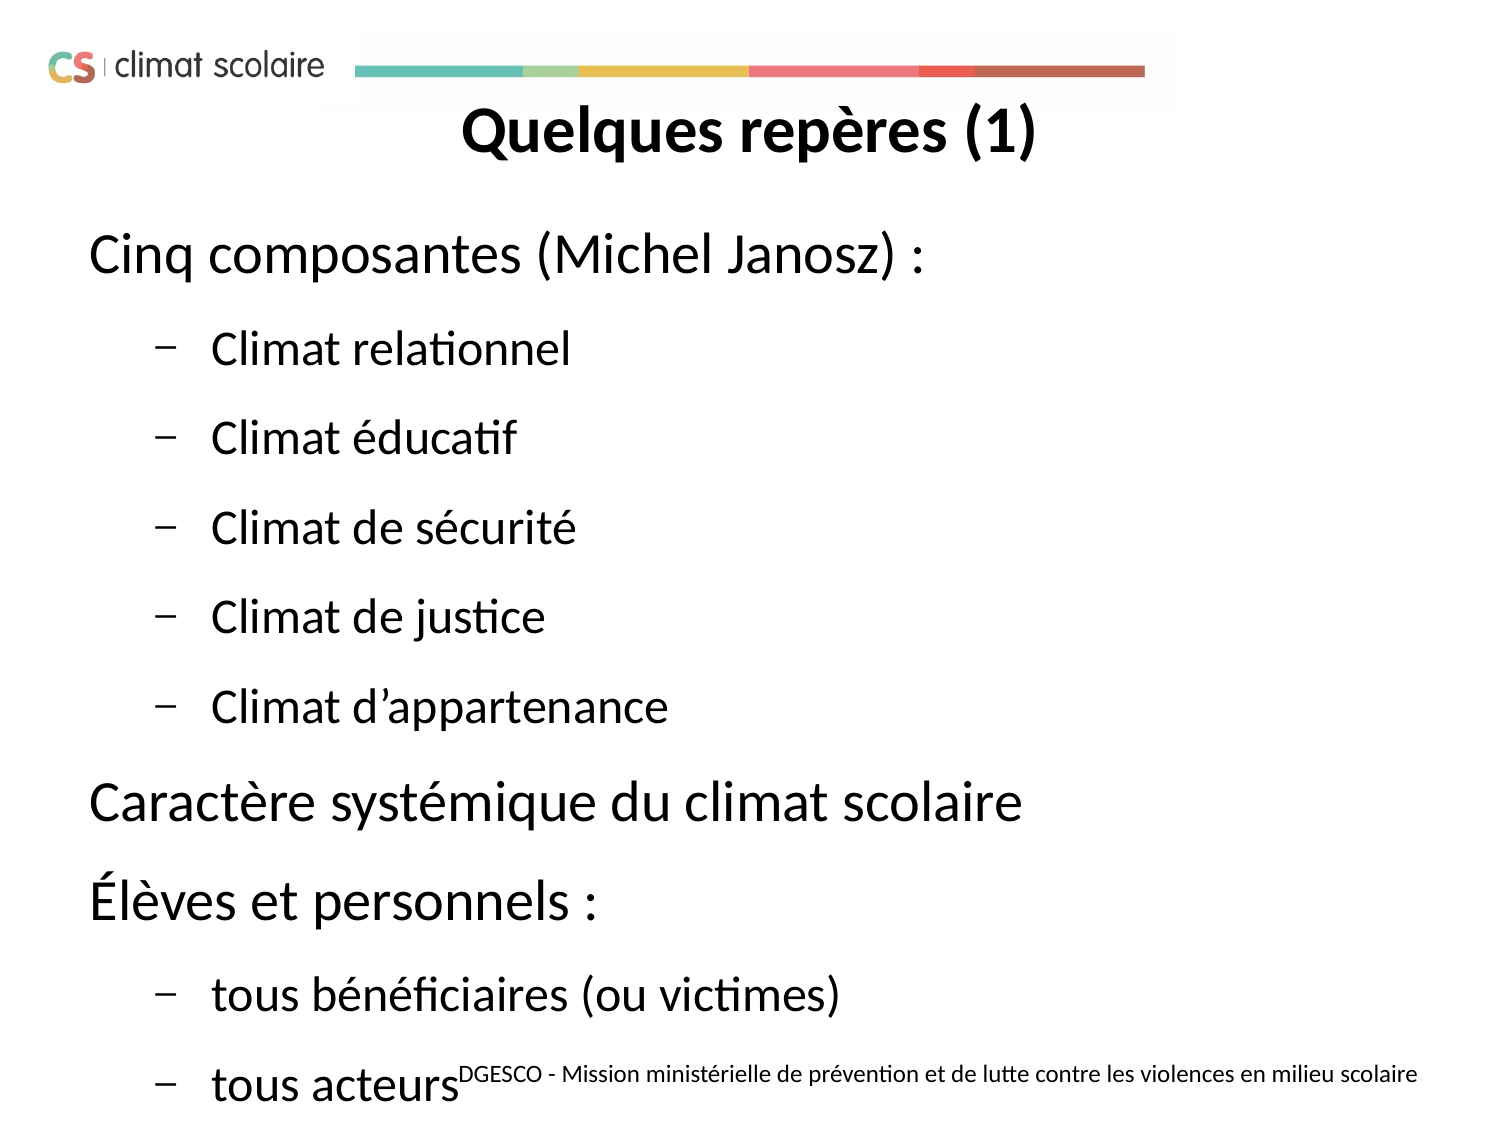

# Quelques repères (1)
Cinq composantes (Michel Janosz) :
Climat relationnel
Climat éducatif
Climat de sécurité
Climat de justice
Climat d’appartenance
Caractère systémique du climat scolaire
Élèves et personnels :
tous bénéficiaires (ou victimes)
tous acteurs
Éducation et formation, n° 88-89, décembre 2015 : « Climat scolaire et bien-être à l’école »